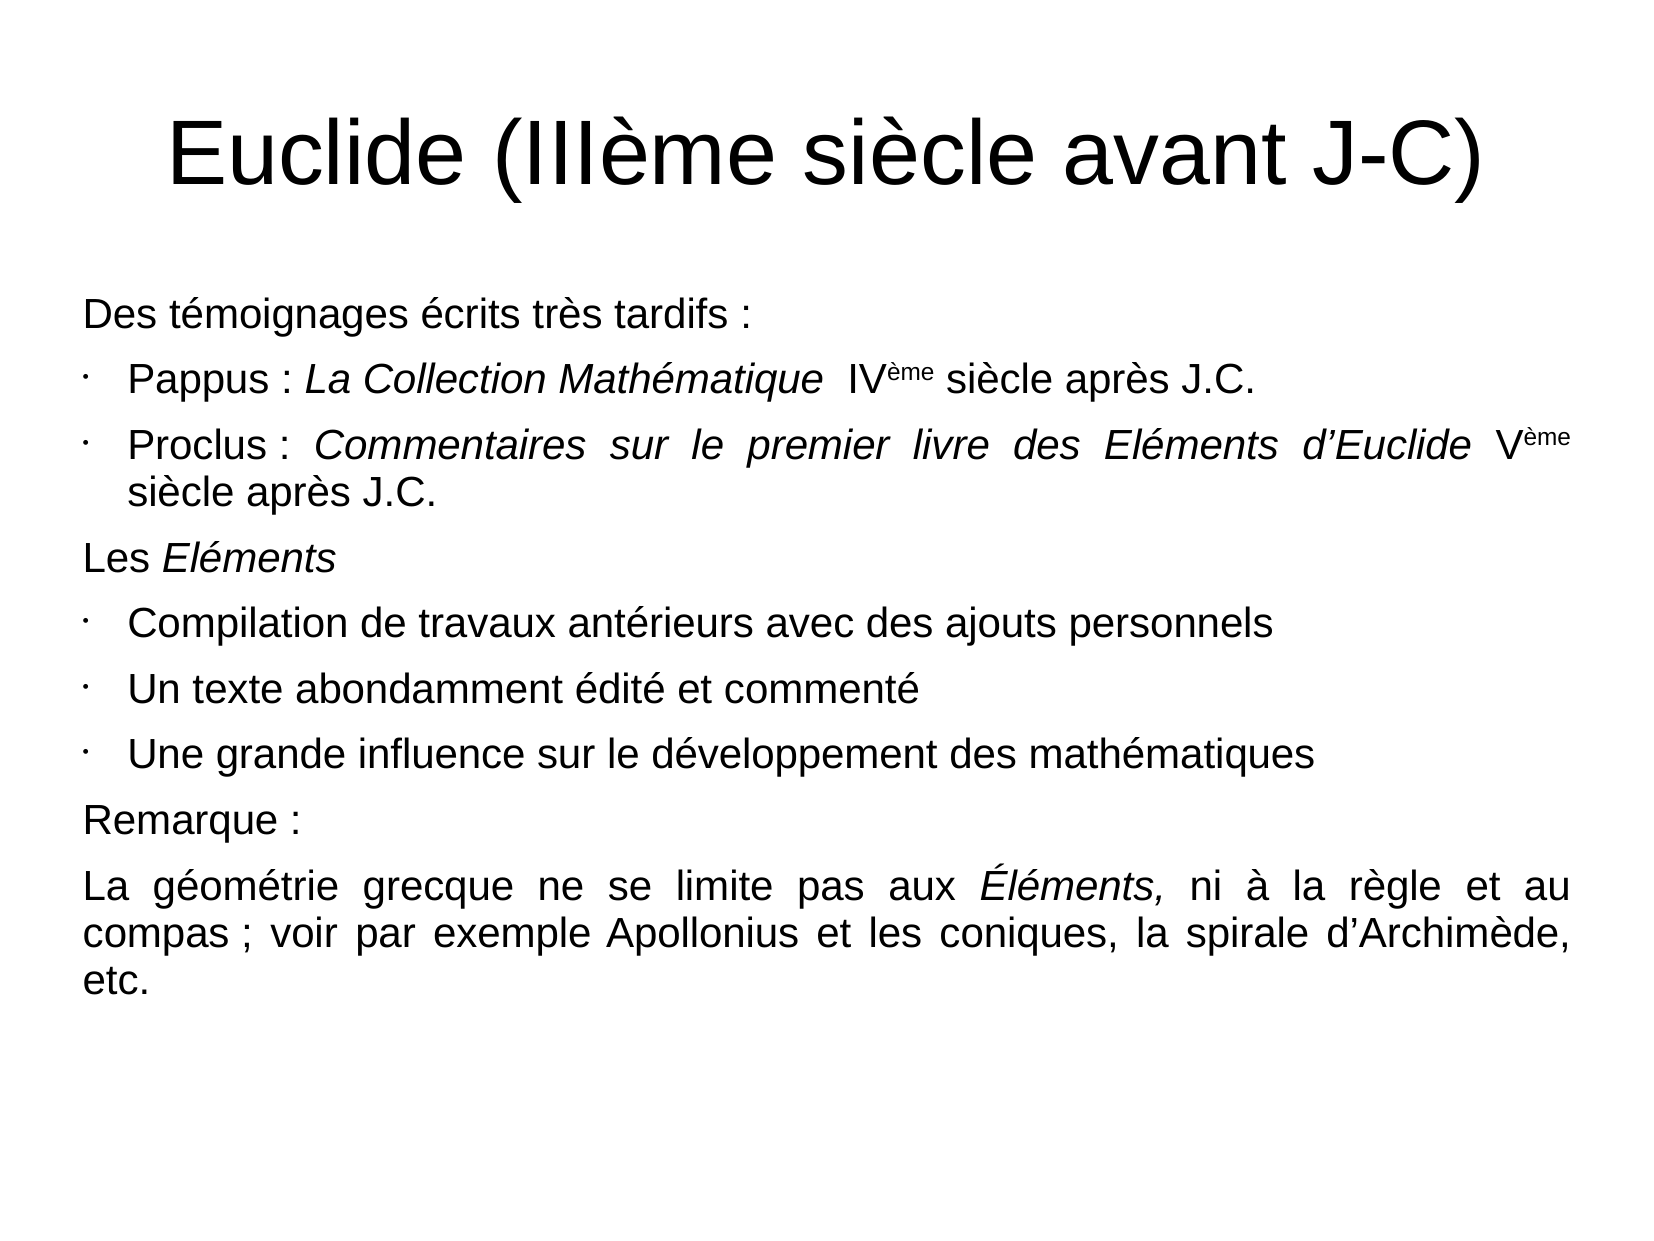

# Euclide (IIIème siècle avant J-C)
Des témoignages écrits très tardifs :
Pappus : La Collection Mathématique IVème siècle après J.C.
Proclus : Commentaires sur le premier livre des Eléments d’Euclide Vème siècle après J.C.
Les Eléments
Compilation de travaux antérieurs avec des ajouts personnels
Un texte abondamment édité et commenté
Une grande influence sur le développement des mathématiques
Remarque :
La géométrie grecque ne se limite pas aux Éléments, ni à la règle et au compas ; voir par exemple Apollonius et les coniques, la spirale d’Archimède, etc.